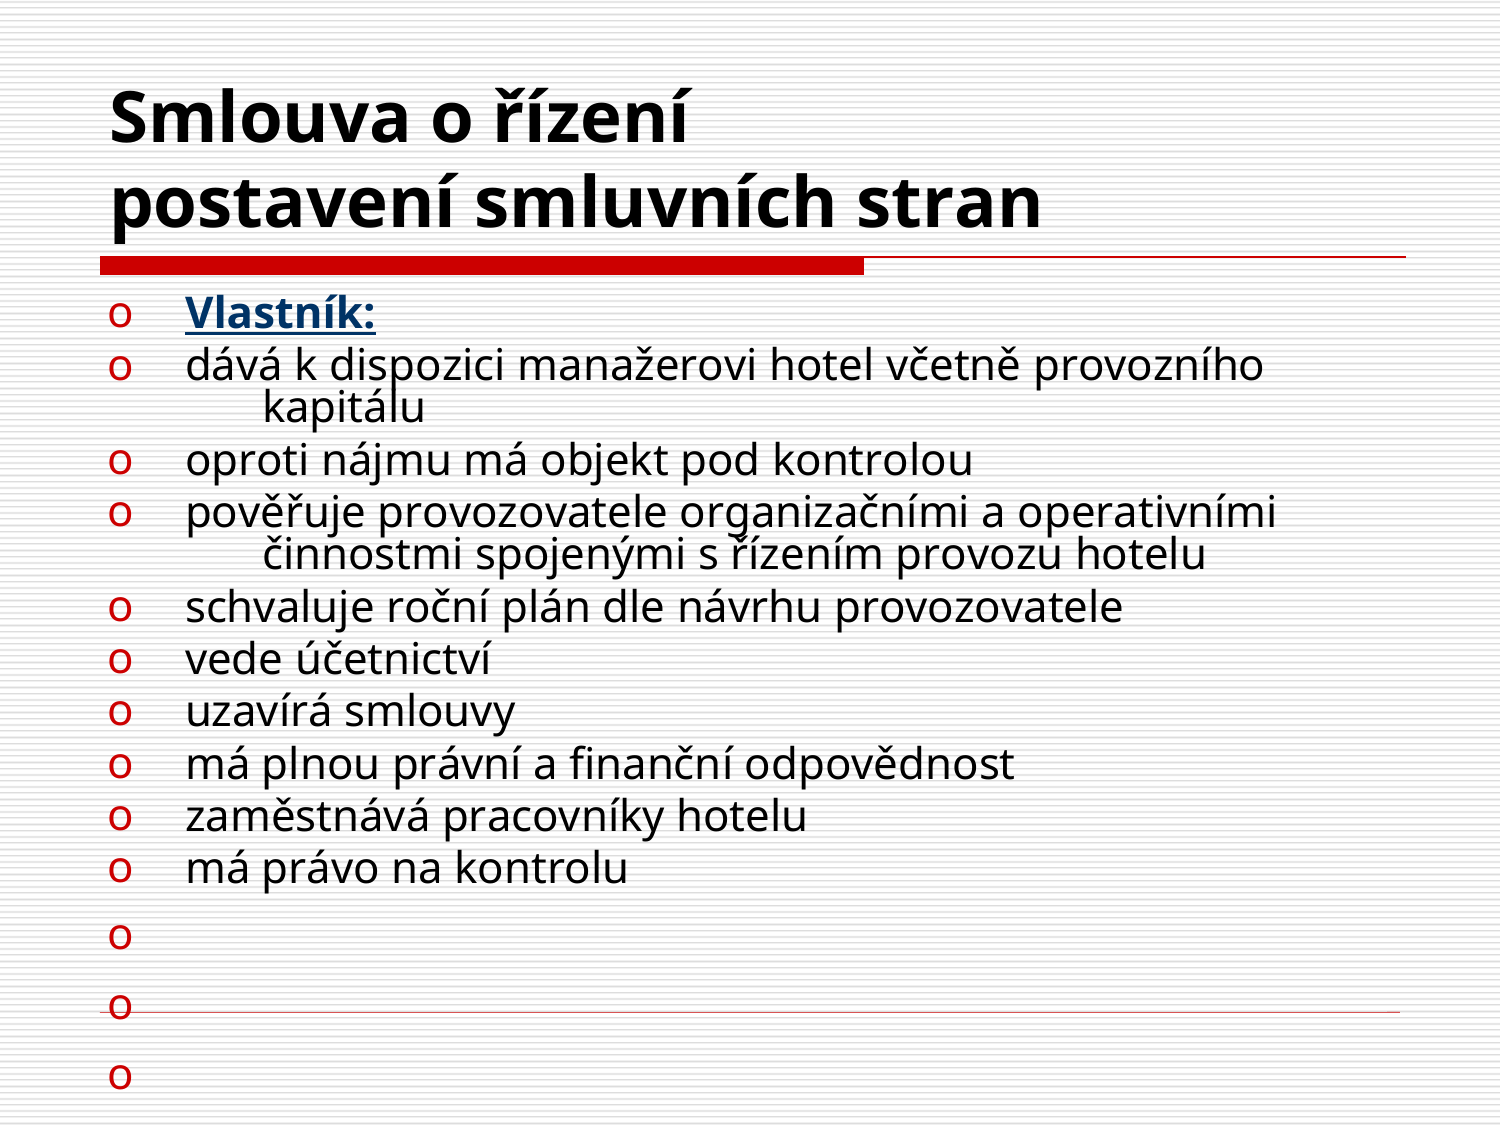

# Smlouva o řízení postavení smluvních stran
Vlastník:
dává k dispozici manažerovi hotel včetně provozního kapitálu
oproti nájmu má objekt pod kontrolou
pověřuje provozovatele organizačními a operativními činnostmi spojenými s řízením provozu hotelu
schvaluje roční plán dle návrhu provozovatele
vede účetnictví
uzavírá smlouvy
má plnou právní a finanční odpovědnost
zaměstnává pracovníky hotelu
má právo na kontrolu